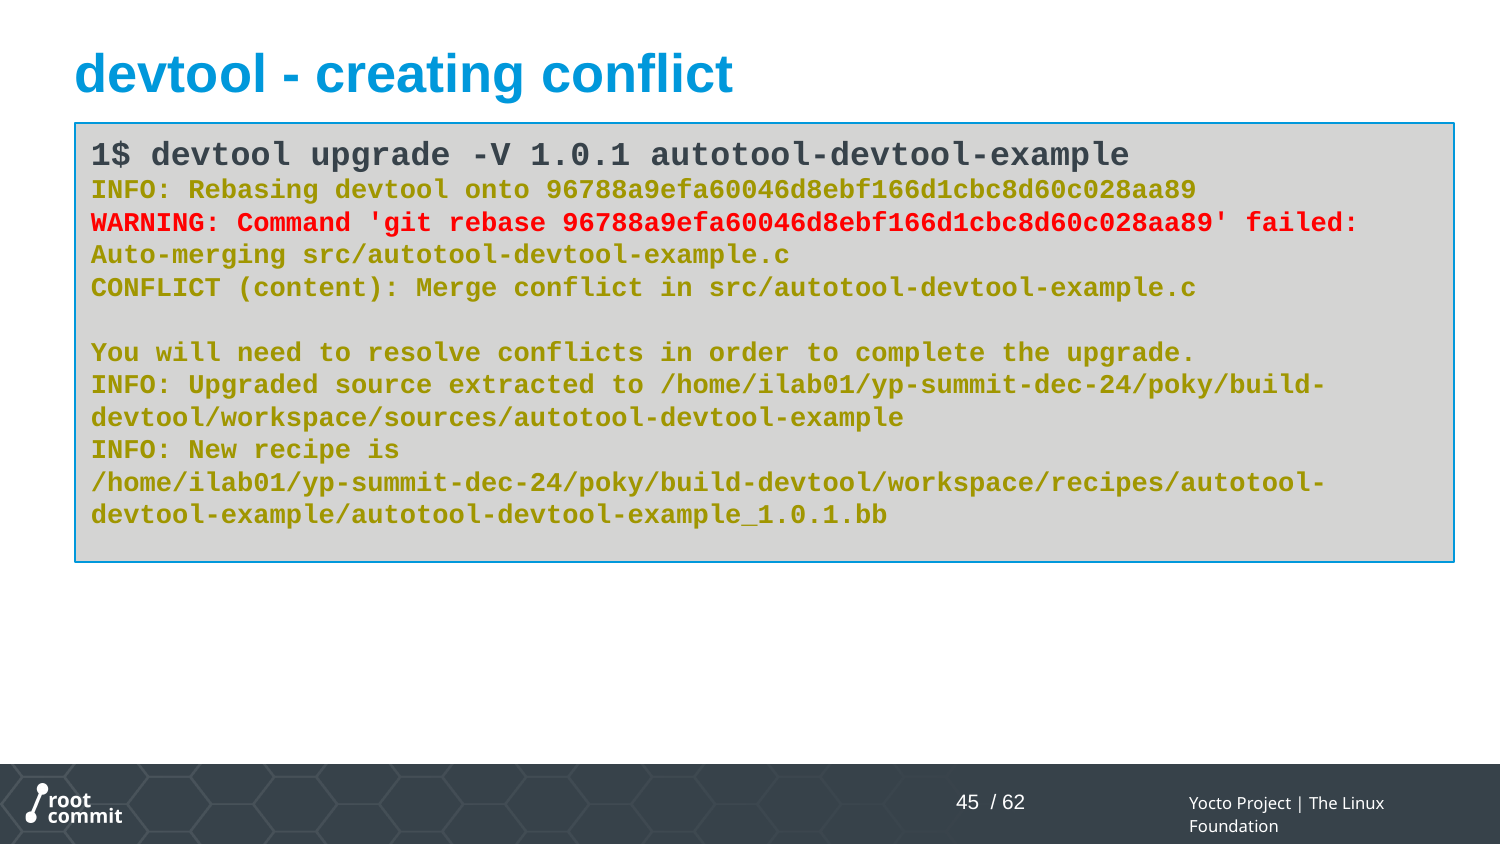

devtool - creating conflict
1$ devtool upgrade -V 1.0.1 autotool-devtool-example
INFO: Rebasing devtool onto 96788a9efa60046d8ebf166d1cbc8d60c028aa89
WARNING: Command 'git rebase 96788a9efa60046d8ebf166d1cbc8d60c028aa89' failed:
Auto-merging src/autotool-devtool-example.c
CONFLICT (content): Merge conflict in src/autotool-devtool-example.c
You will need to resolve conflicts in order to complete the upgrade.
INFO: Upgraded source extracted to /home/ilab01/yp-summit-dec-24/poky/build-devtool/workspace/sources/autotool-devtool-example
INFO: New recipe is /home/ilab01/yp-summit-dec-24/poky/build-devtool/workspace/recipes/autotool-devtool-example/autotool-devtool-example_1.0.1.bb